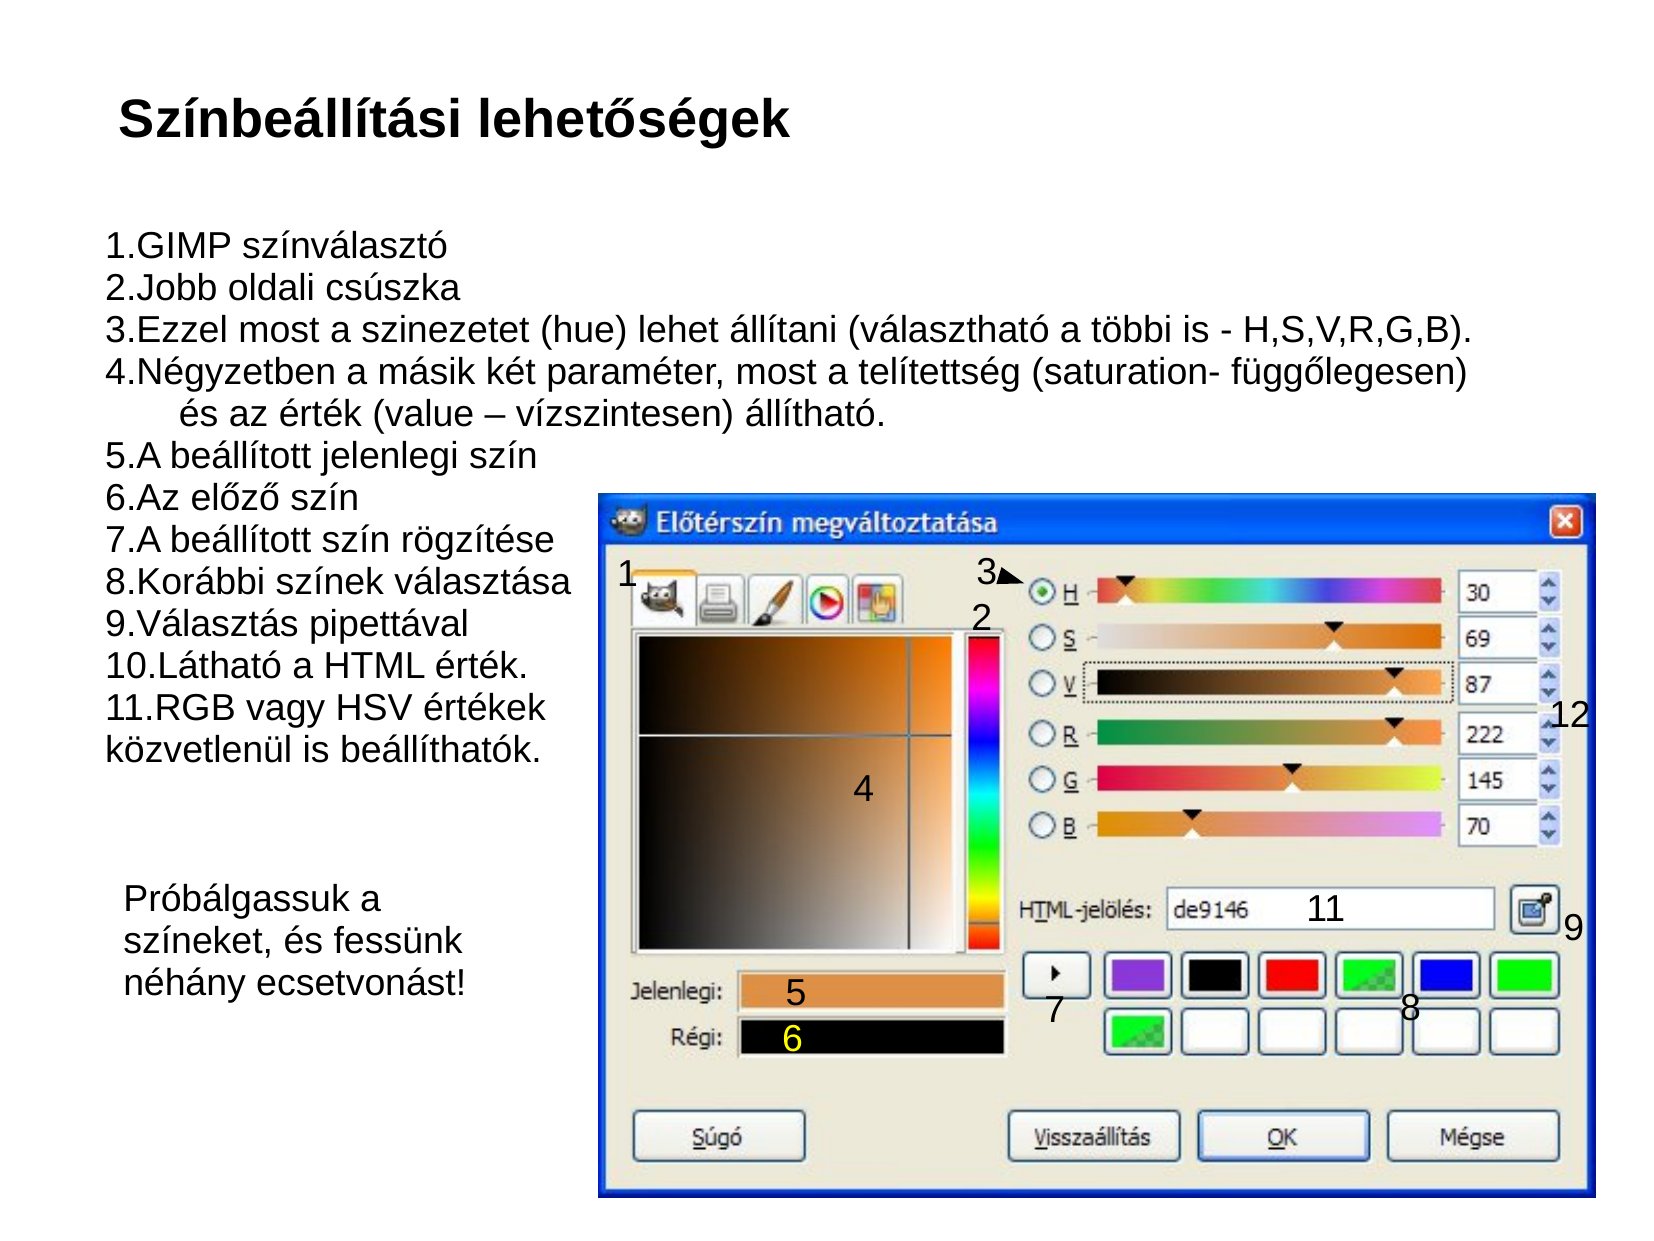

Színbeállítási lehetőségek
GIMP színválasztó
Jobb oldali csúszka
Ezzel most a szinezetet (hue) lehet állítani (választható a többi is - H,S,V,R,G,B).
Négyzetben a másik két paraméter, most a telítettség (saturation- függőlegesen)
	és az érték (value – vízszintesen) állítható.
A beállított jelenlegi szín
Az előző szín
A beállított szín rögzítése
Korábbi színek választása
Választás pipettával
Látható a HTML érték.
RGB vagy HSV értékek
közvetlenül is beállíthatók.
3
1
2
12
4
Próbálgassuk a színeket, és fessünk néhány ecsetvonást!
11
9
5
8
7
6